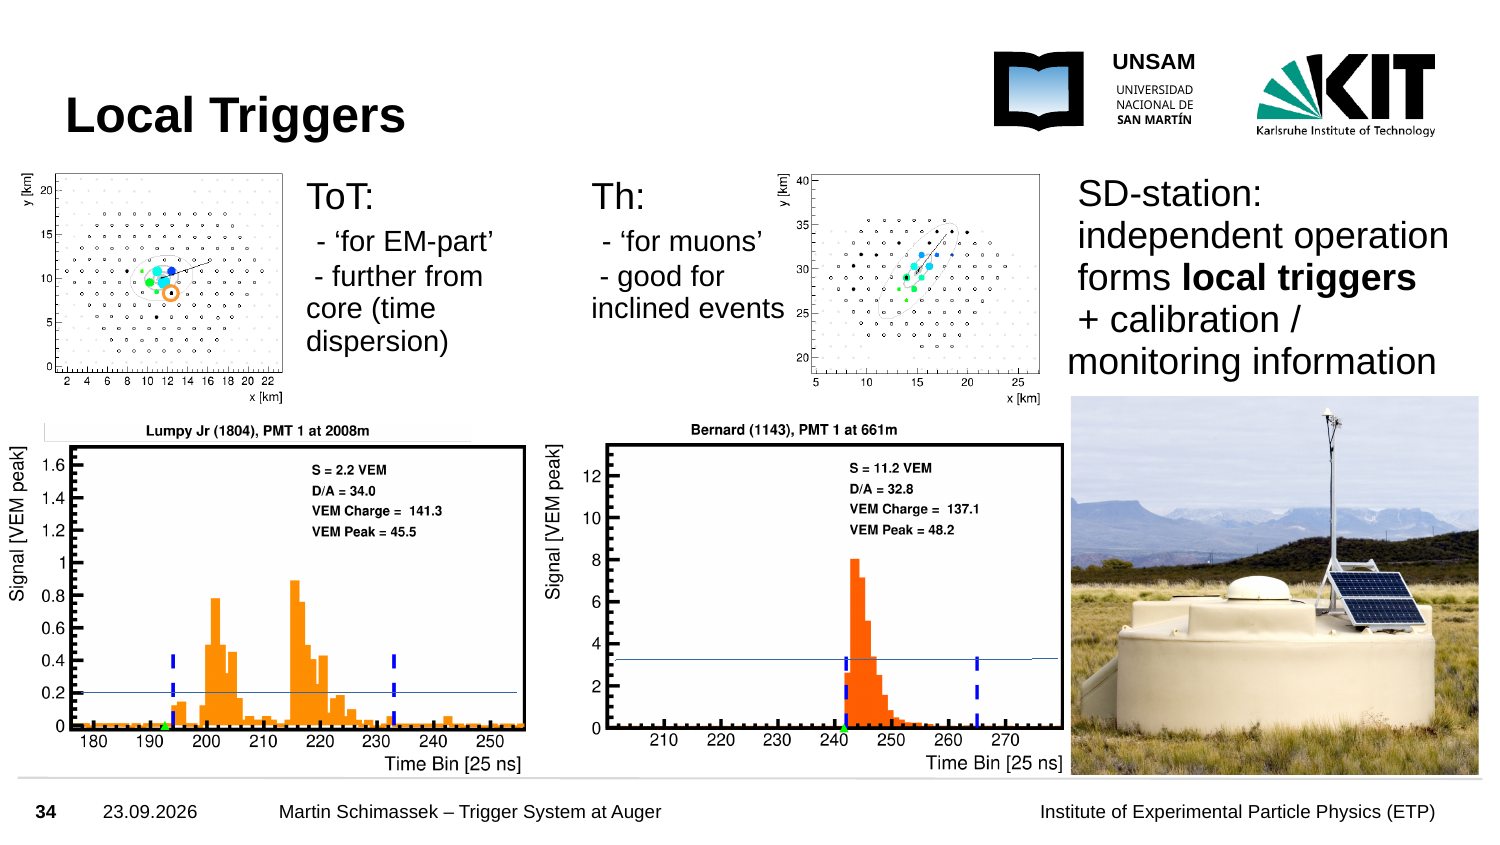

# Local Triggers
 SD-station:
 independent operation
 forms local triggers
 + calibration / monitoring information
ToT:
 - ‘for EM-part’
 - further from core (time dispersion)
Th:
 - ‘for muons’
 - good for inclined events